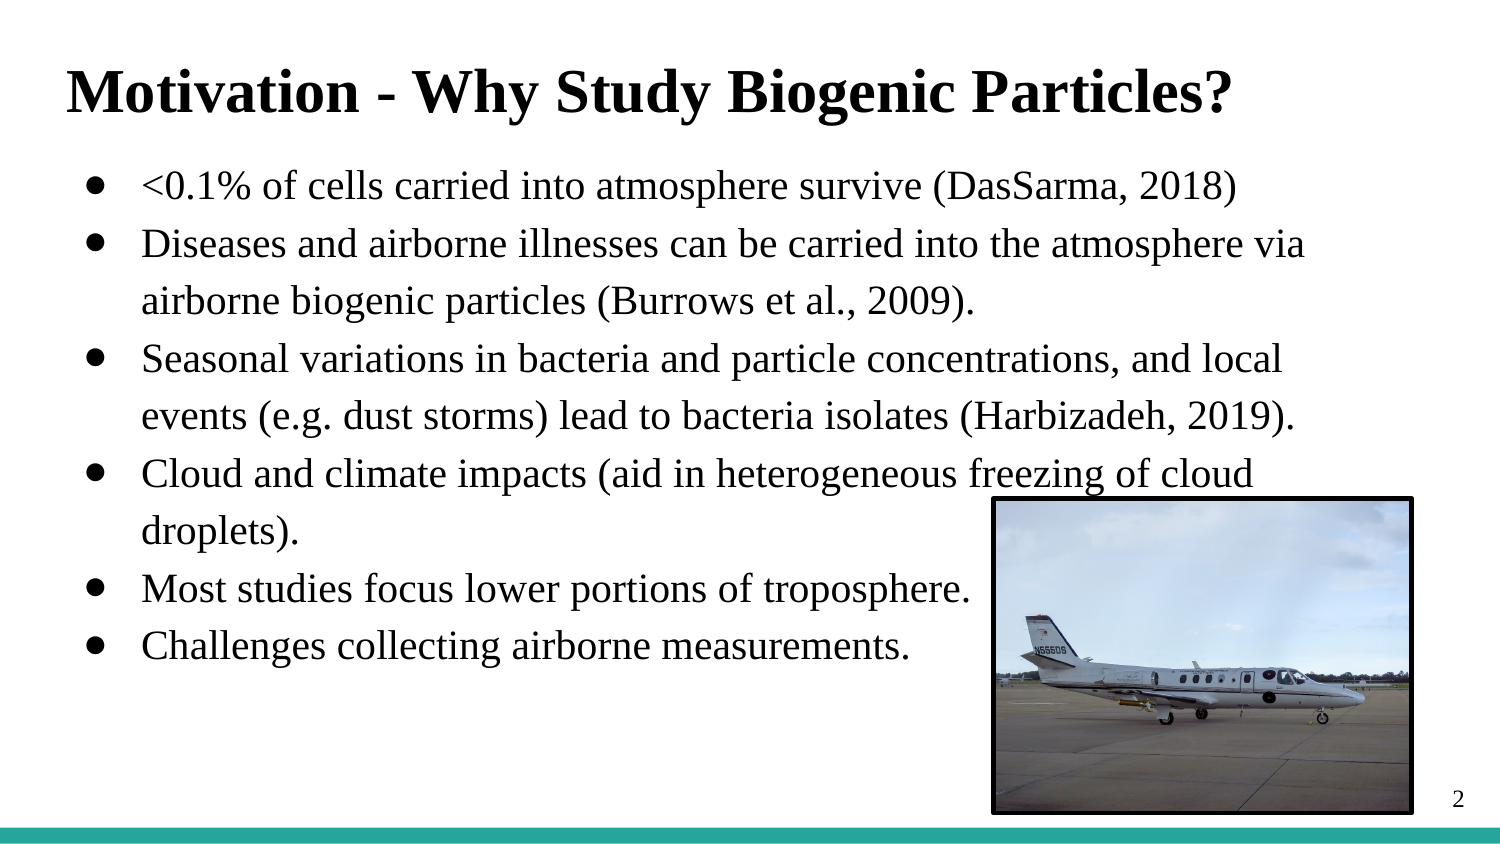

# Motivation - Why Study Biogenic Particles?
<0.1% of cells carried into atmosphere survive (DasSarma, 2018)
Diseases and airborne illnesses can be carried into the atmosphere via airborne biogenic particles (Burrows et al., 2009).
Seasonal variations in bacteria and particle concentrations, and local events (e.g. dust storms) lead to bacteria isolates (Harbizadeh, 2019).
Cloud and climate impacts (aid in heterogeneous freezing of cloud droplets).
Most studies focus lower portions of troposphere.
Challenges collecting airborne measurements.